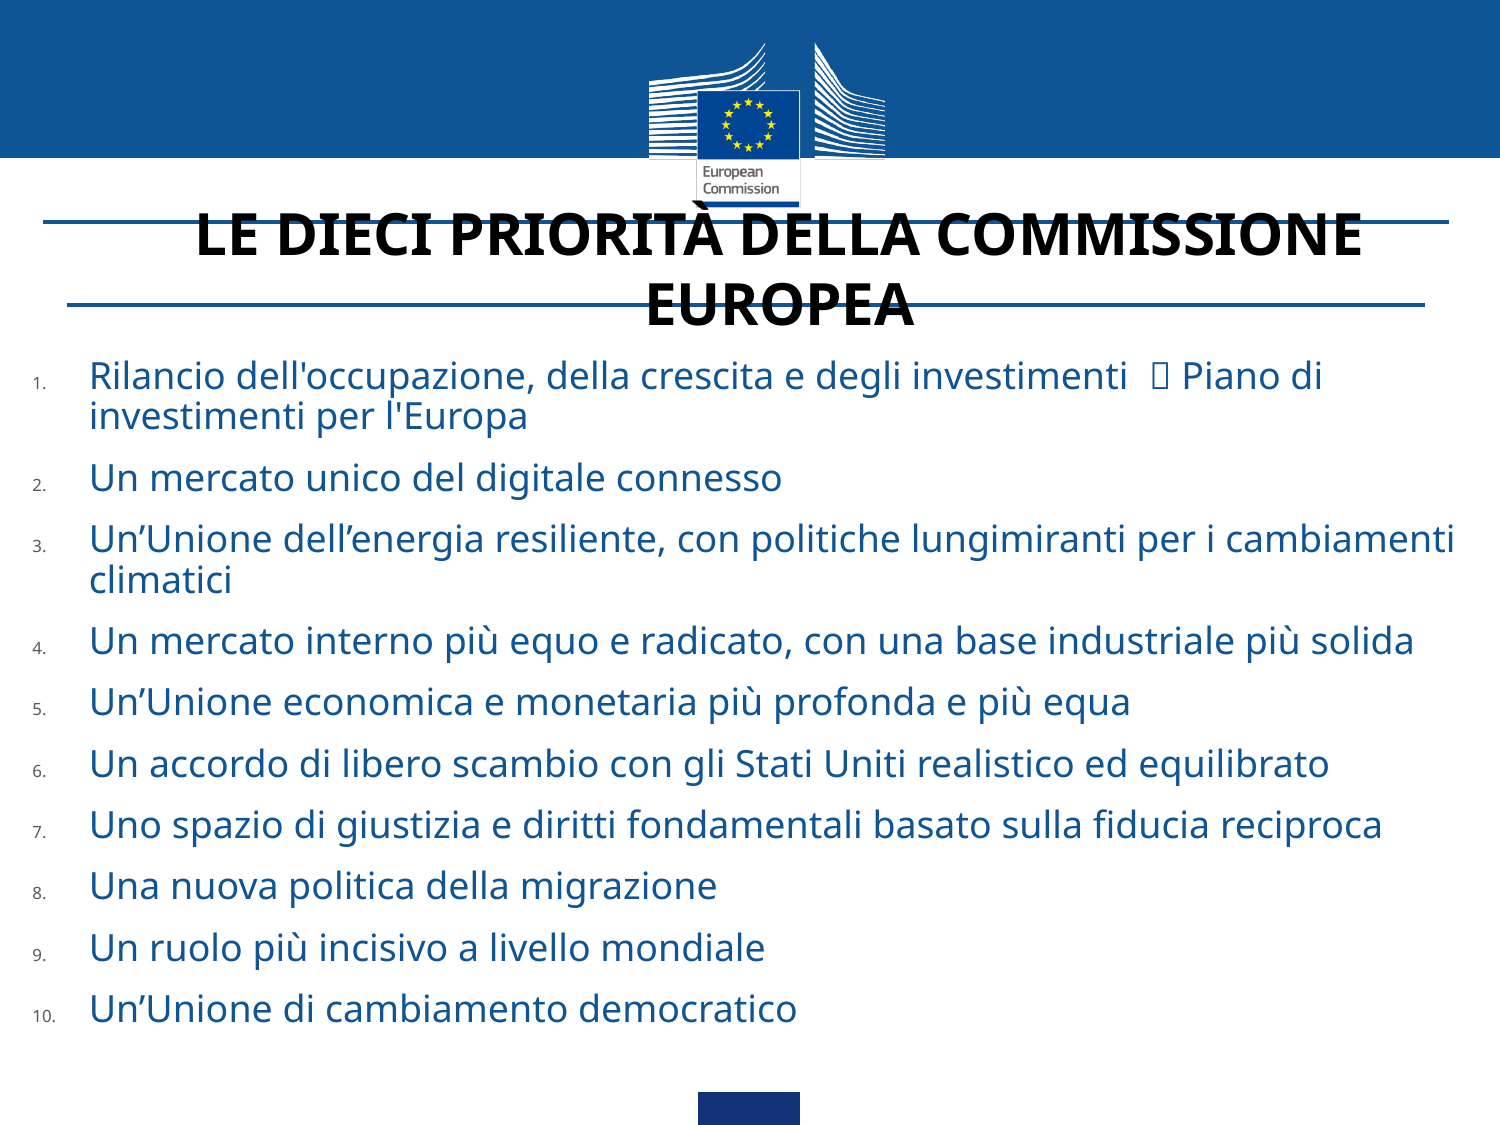

LE DIECI PRIORITÀ DELLA COMMISSIONE EUROPEA
# Rilancio dell'occupazione, della crescita e degli investimenti  Piano di investimenti per l'Europa
Un mercato unico del digitale connesso
Un’Unione dell’energia resiliente, con politiche lungimiranti per i cambiamenti climatici
Un mercato interno più equo e radicato, con una base industriale più solida
Un’Unione economica e monetaria più profonda e più equa
Un accordo di libero scambio con gli Stati Uniti realistico ed equilibrato
Uno spazio di giustizia e diritti fondamentali basato sulla fiducia reciproca
Una nuova politica della migrazione
Un ruolo più incisivo a livello mondiale
Un’Unione di cambiamento democratico